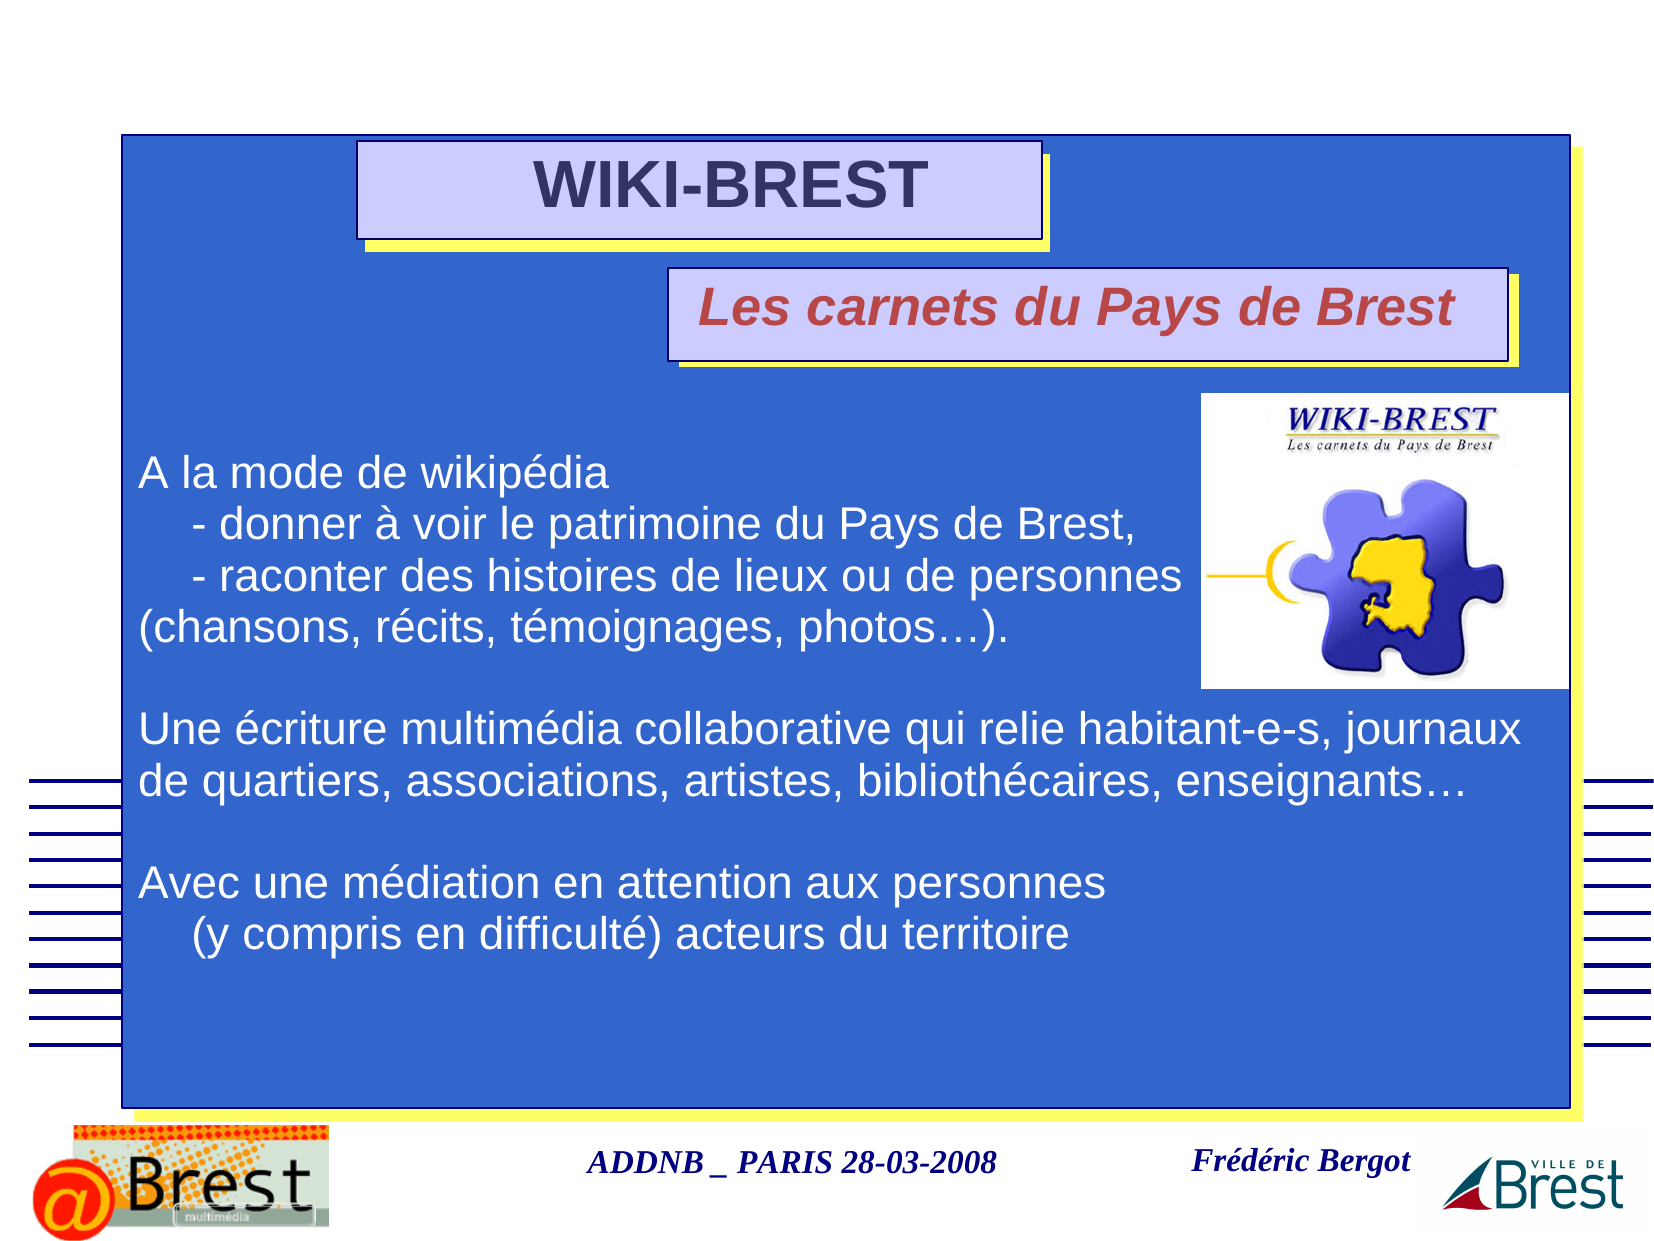

WIKI-BREST
2005 :
Etape
de g
é
n
é
2005 :
Etape
de g
é
n
é
 Les carnets du Pays de Brest
de l
’
Acc
è
s Public
à
l
’
é
A la mode de wikipédia
- donner à voir le patrimoine du Pays de Brest,
- raconter des histoires de lieux ou de personnes
(chansons, récits, témoignages, photos…).
Une écriture multimédia collaborative qui relie habitant-e-s, journaux
de quartiers, associations, artistes, bibliothécaires, enseignants…
Avec une médiation en attention aux personnes
(y compris en difficulté) acteurs du territoire